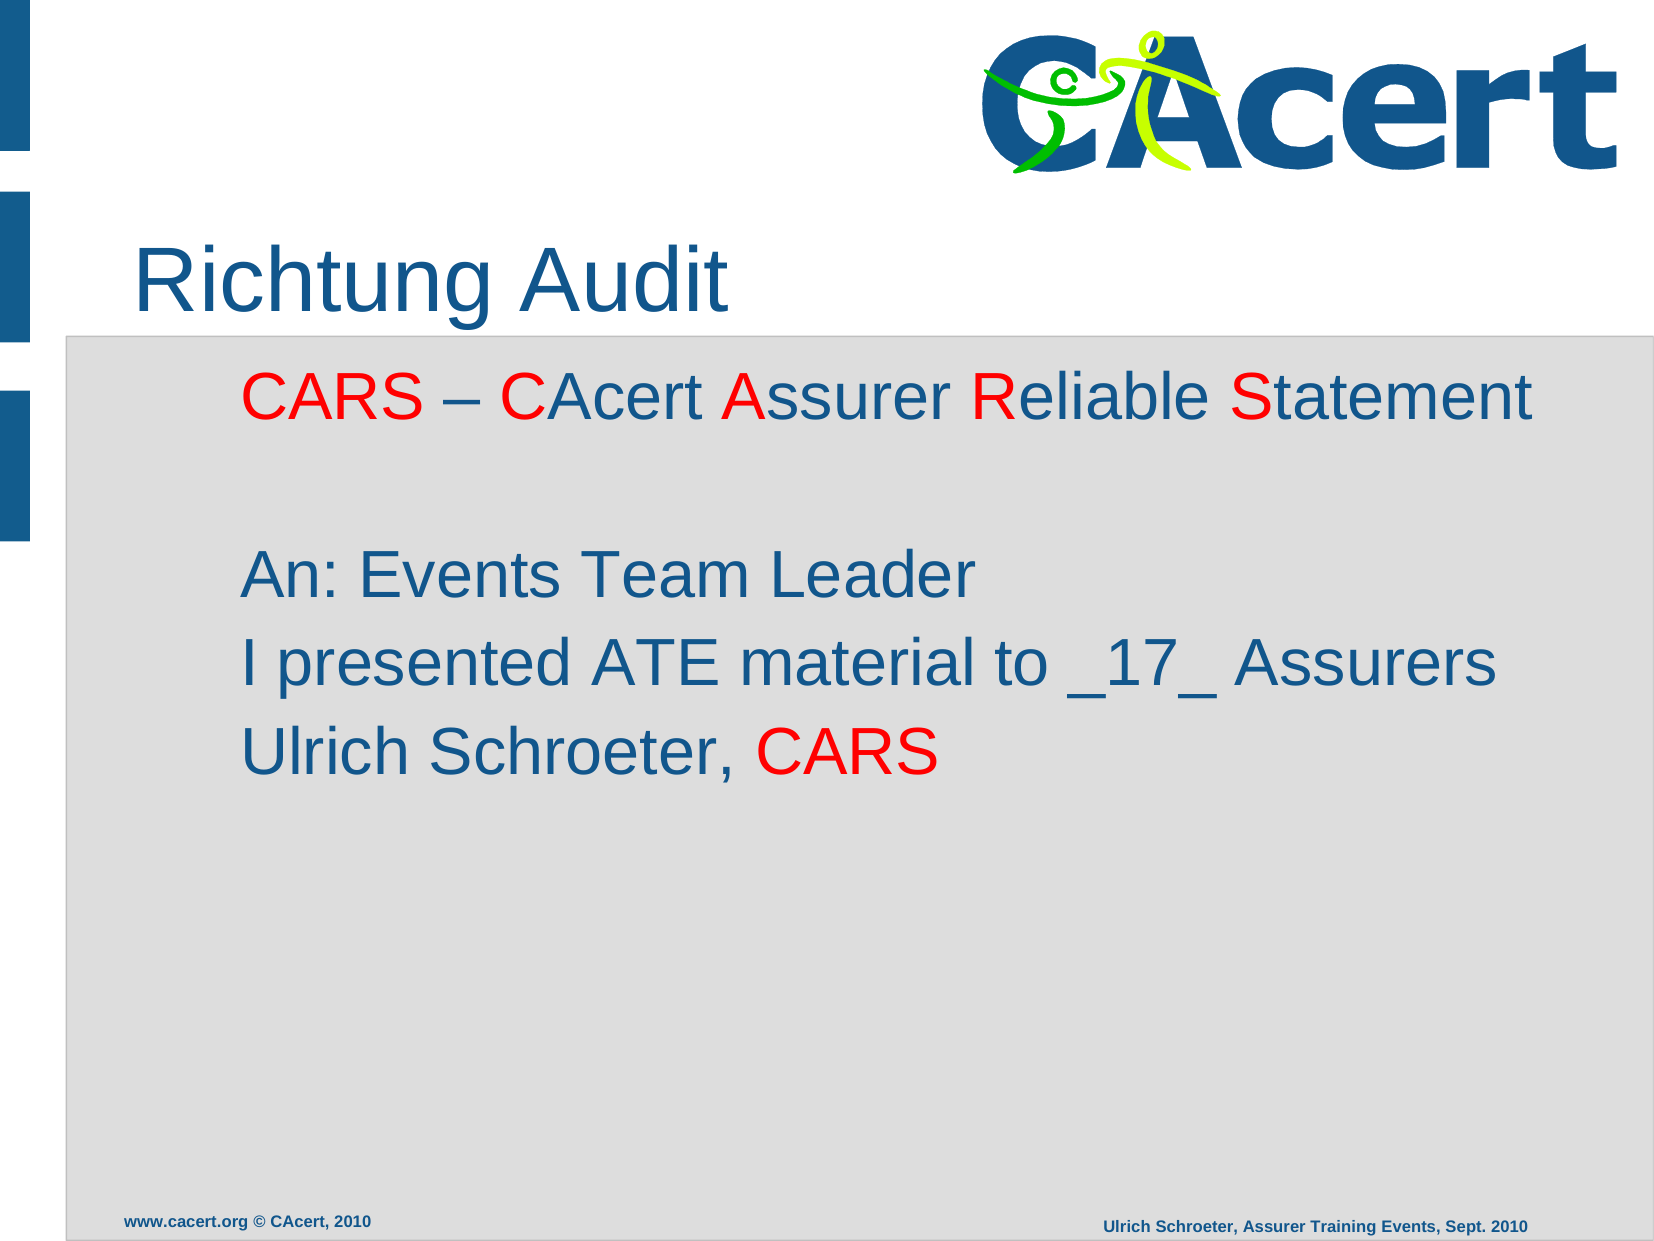

Richtung Audit
 CARS – CAcert Assurer Reliable Statement
 An: Events Team Leader
 I presented ATE material to _17_ Assurers
 Ulrich Schroeter, CARS